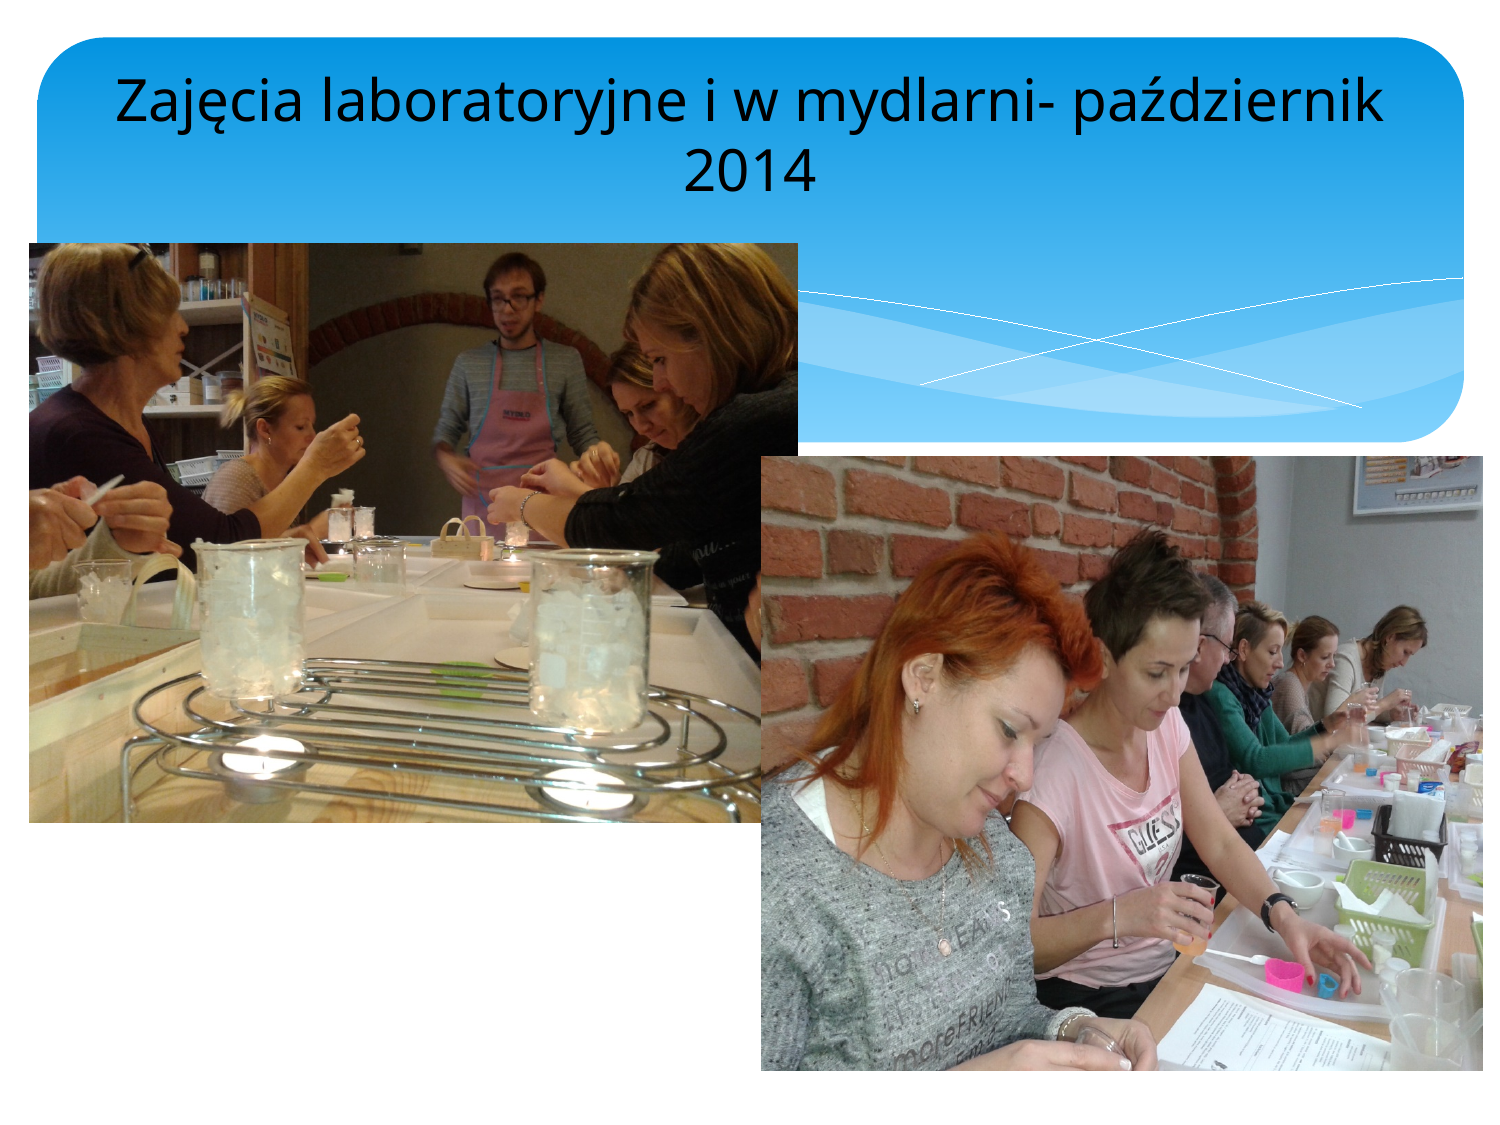

# Zajęcia laboratoryjne i w mydlarni- październik 2014